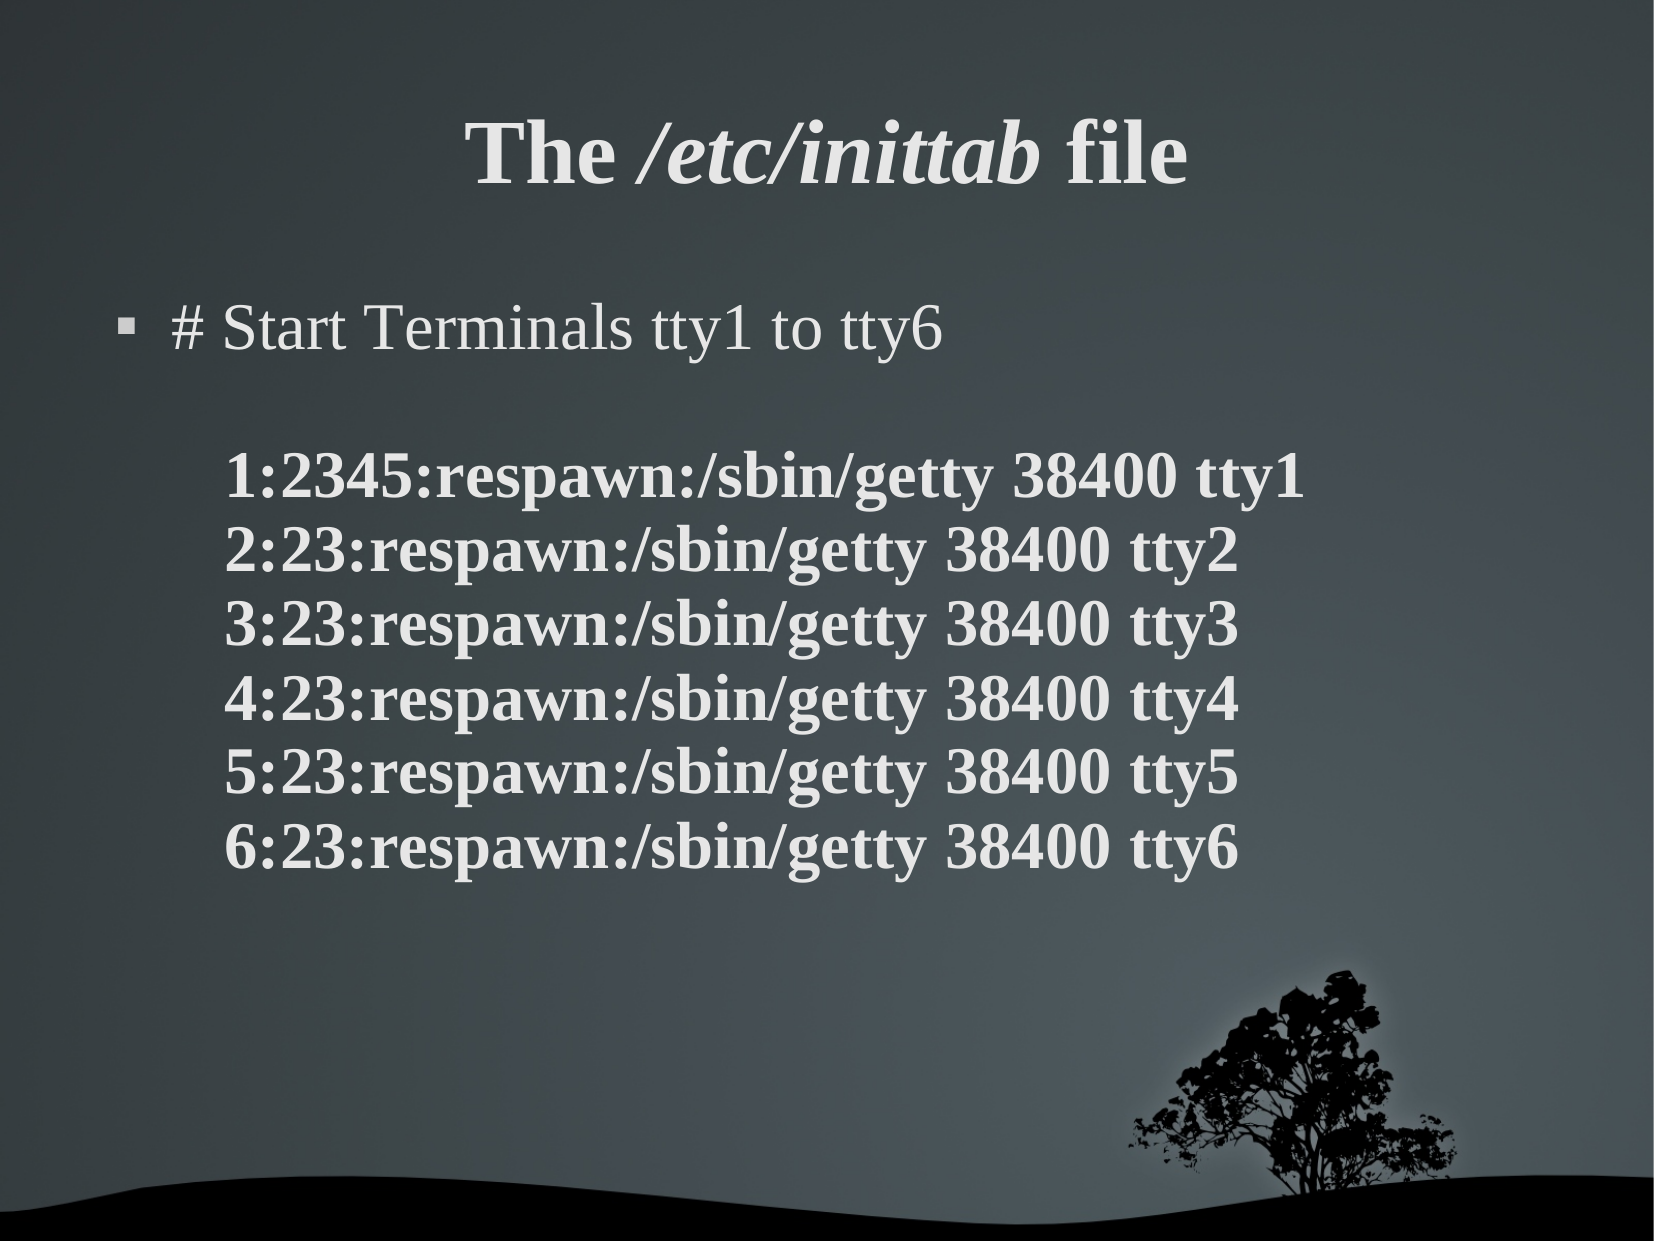

The /etc/inittab file
# # Start Terminals tty1 to tty6 1:2345:respawn:/sbin/getty 38400 tty1 2:23:respawn:/sbin/getty 38400 tty2 3:23:respawn:/sbin/getty 38400 tty3 4:23:respawn:/sbin/getty 38400 tty4 5:23:respawn:/sbin/getty 38400 tty5 6:23:respawn:/sbin/getty 38400 tty6